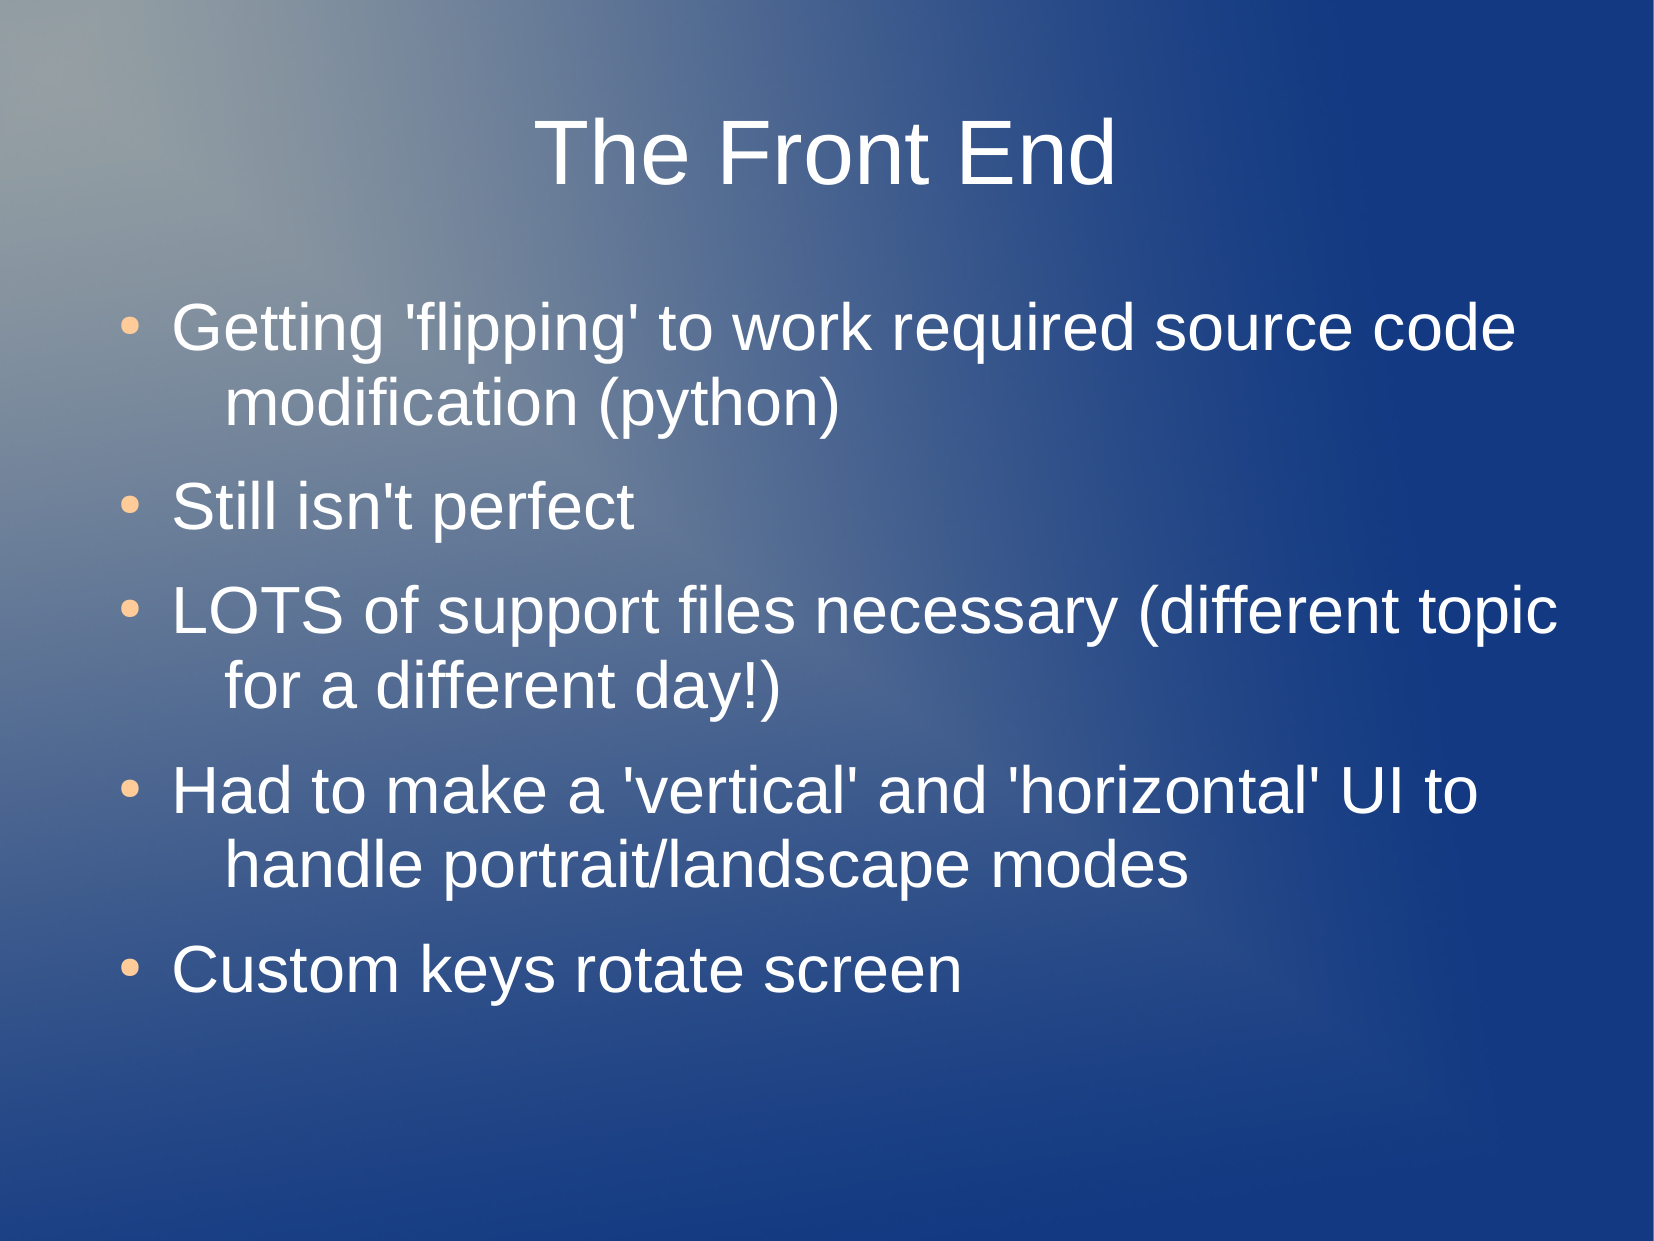

# The Front End
Getting 'flipping' to work required source code modification (python)
Still isn't perfect
LOTS of support files necessary (different topic for a different day!)
Had to make a 'vertical' and 'horizontal' UI to handle portrait/landscape modes
Custom keys rotate screen